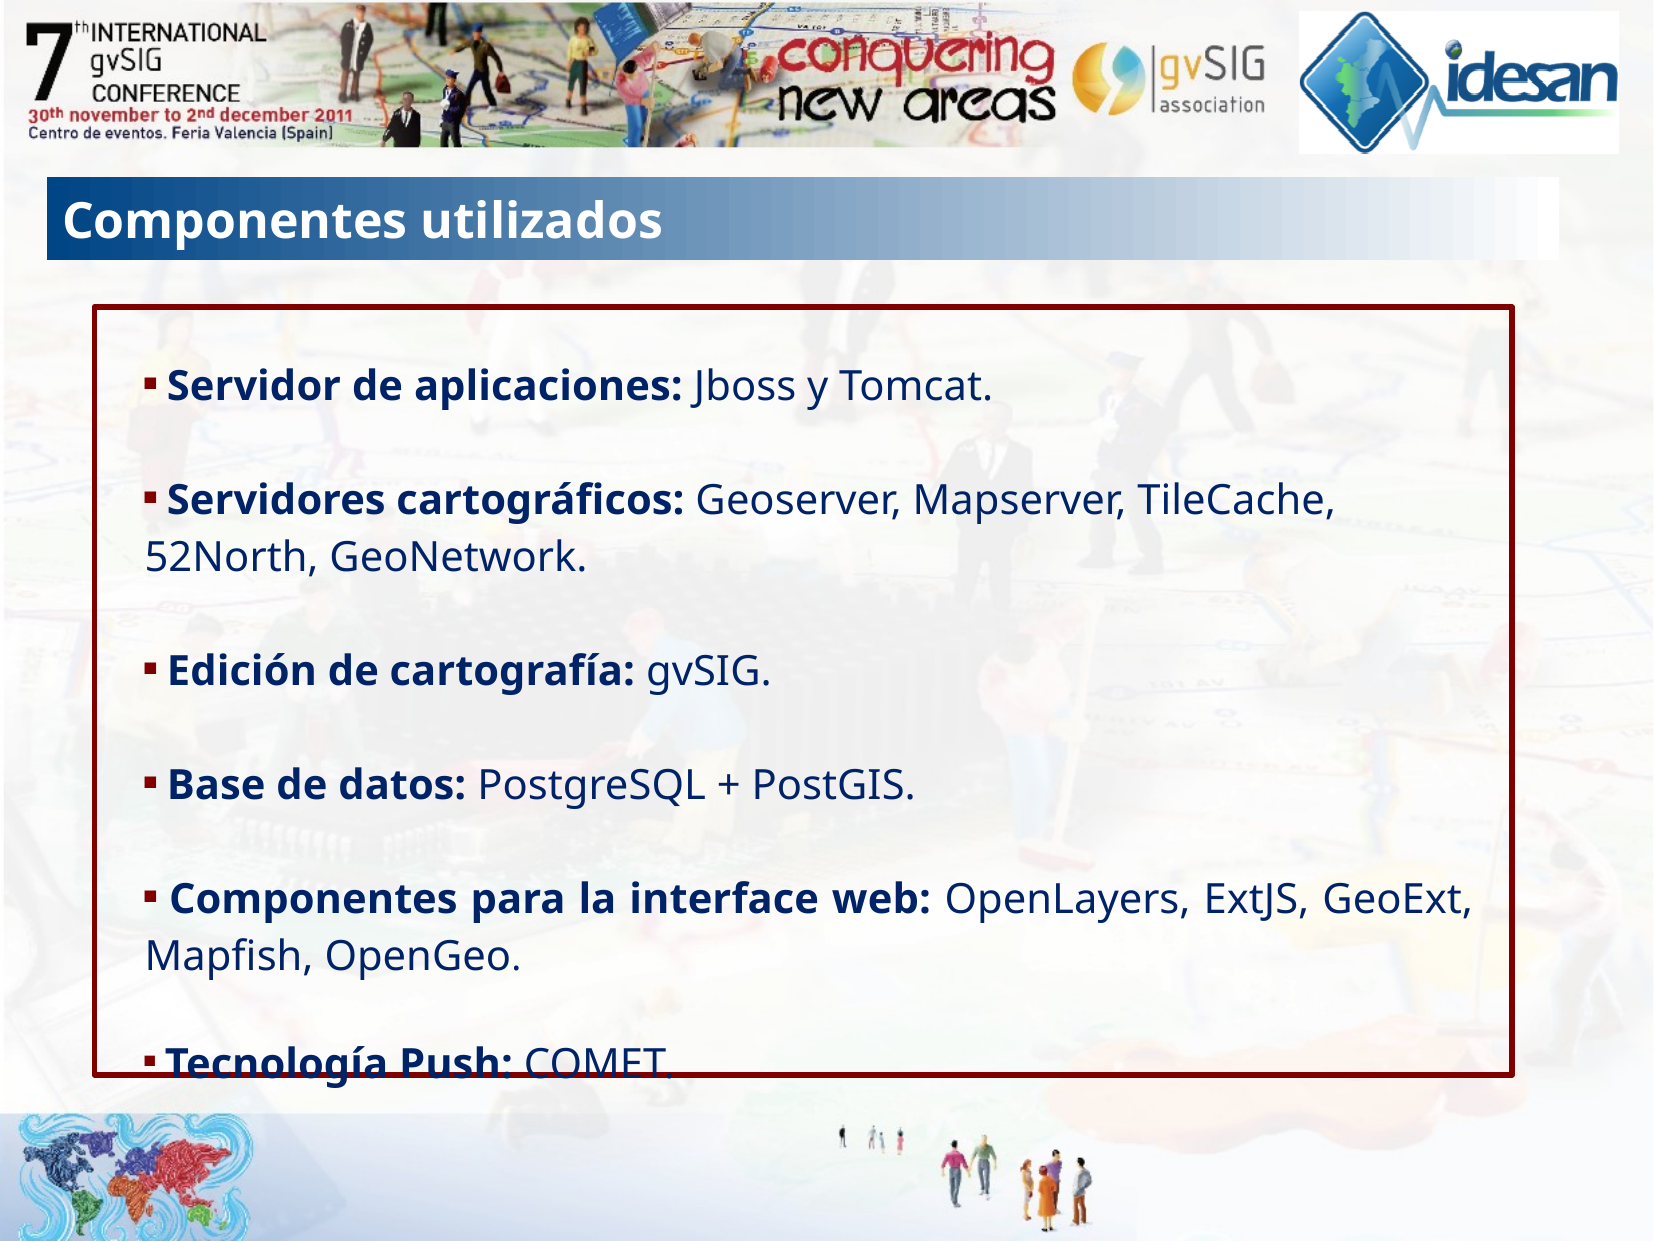

Componentes utilizados
 Servidor de aplicaciones: Jboss y Tomcat.
 Servidores cartográficos: Geoserver, Mapserver, TileCache, 52North, GeoNetwork.
 Edición de cartografía: gvSIG.
 Base de datos: PostgreSQL + PostGIS.
 Componentes para la interface web: OpenLayers, ExtJS, GeoExt, Mapfish, OpenGeo.
 Tecnología Push: COMET.